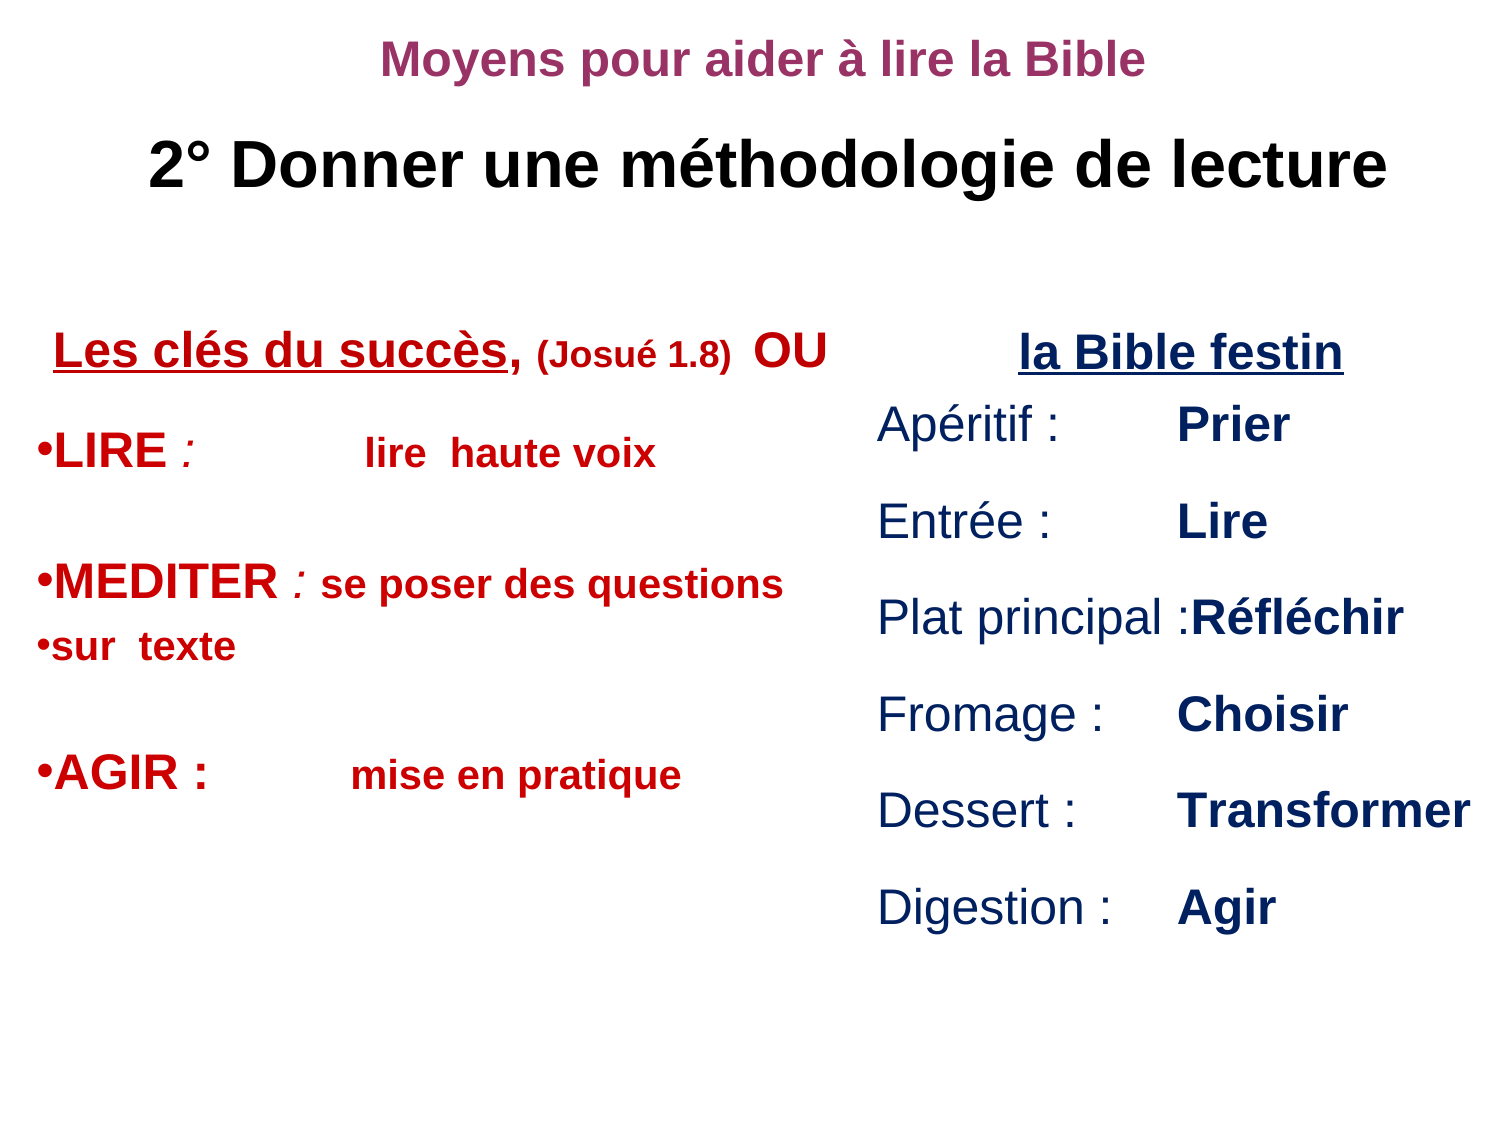

# Moyens pour aider à lire la Bible
2° Donner une méthodologie de lecture
Les clés du succès, (Josué 1.8) OU
LIRE : 	 lire haute voix
MEDITER : se poser des questions
sur texte
AGIR :	 mise en pratique
la Bible festin
Apéritif :	Prier
Entrée :	Lire
Plat principal :Réfléchir
Fromage :	Choisir
Dessert : 	Transformer
Digestion :	Agir